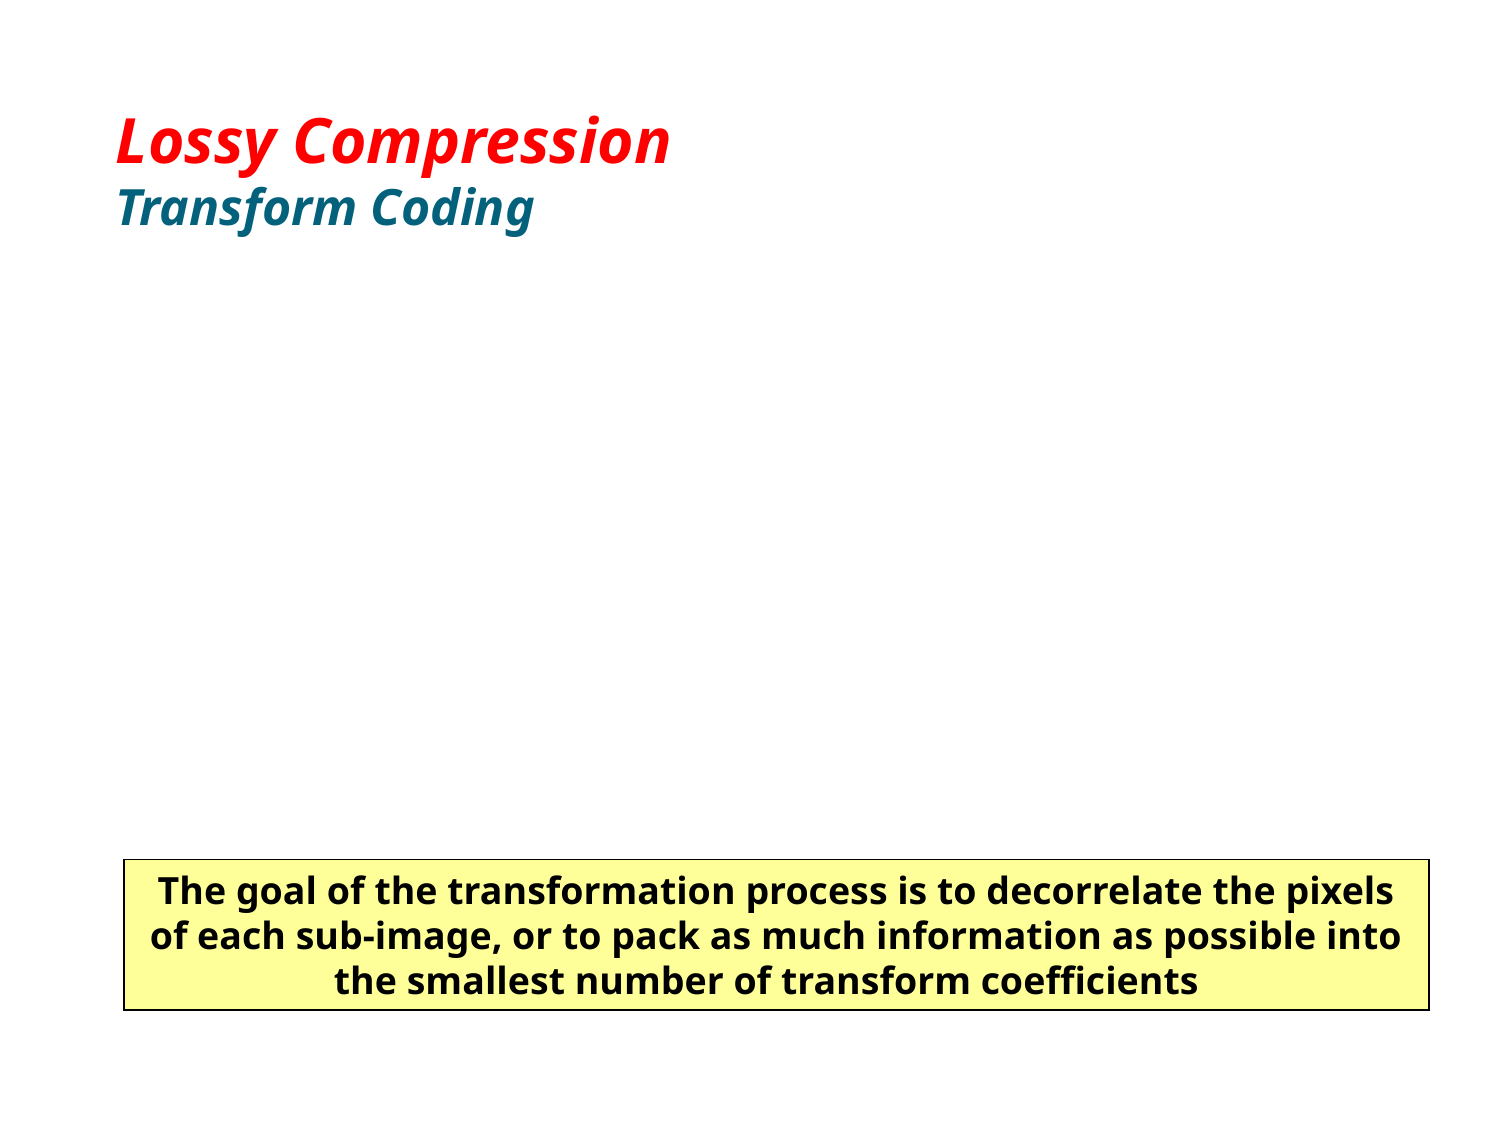

Lossy Compression
Transform Coding
The goal of the transformation process is to decorrelate the pixels of each sub-image, or to pack as much information as possible into the smallest number of transform coefficients